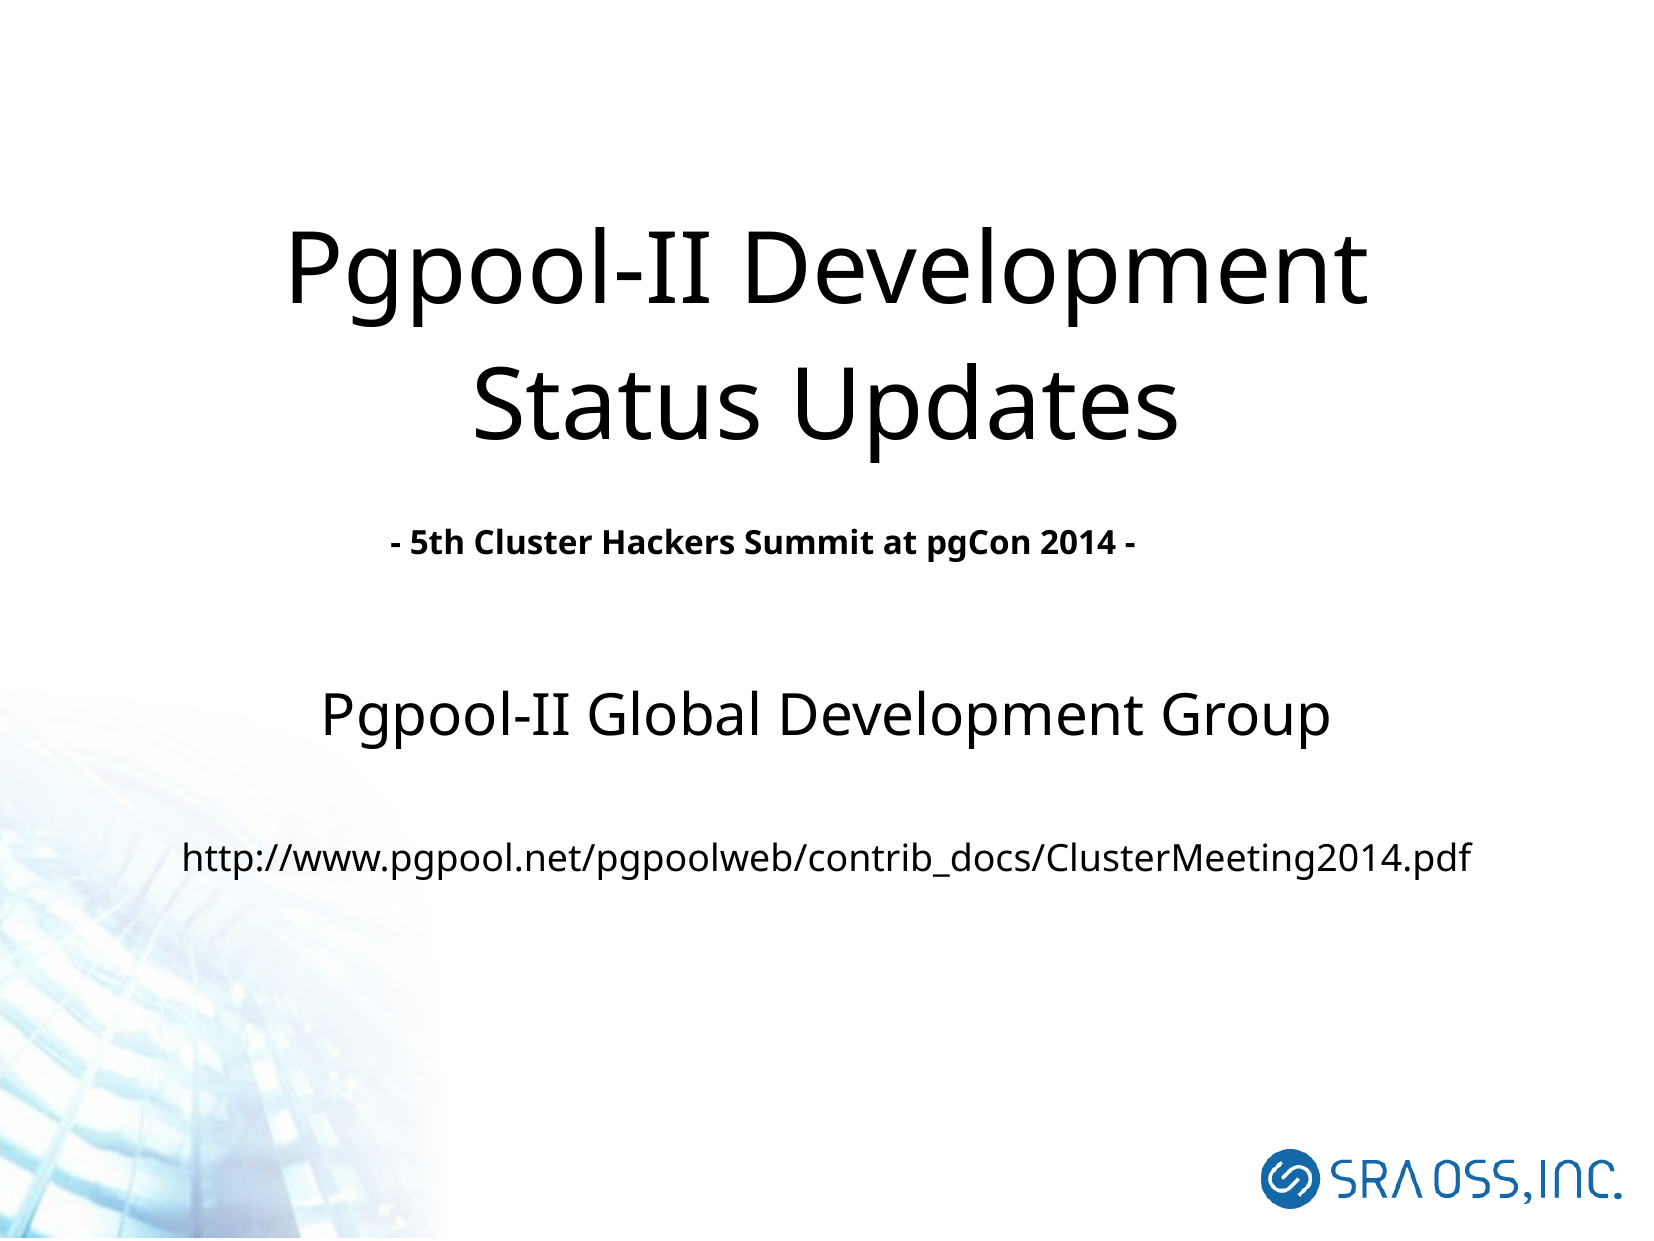

# Pgpool-II Development
Status Updates
Pgpool-II Global Development Group
http://www.pgpool.net/pgpoolweb/contrib_docs/ClusterMeeting2014.pdf
- 5th Cluster Hackers Summit at pgCon 2014 -